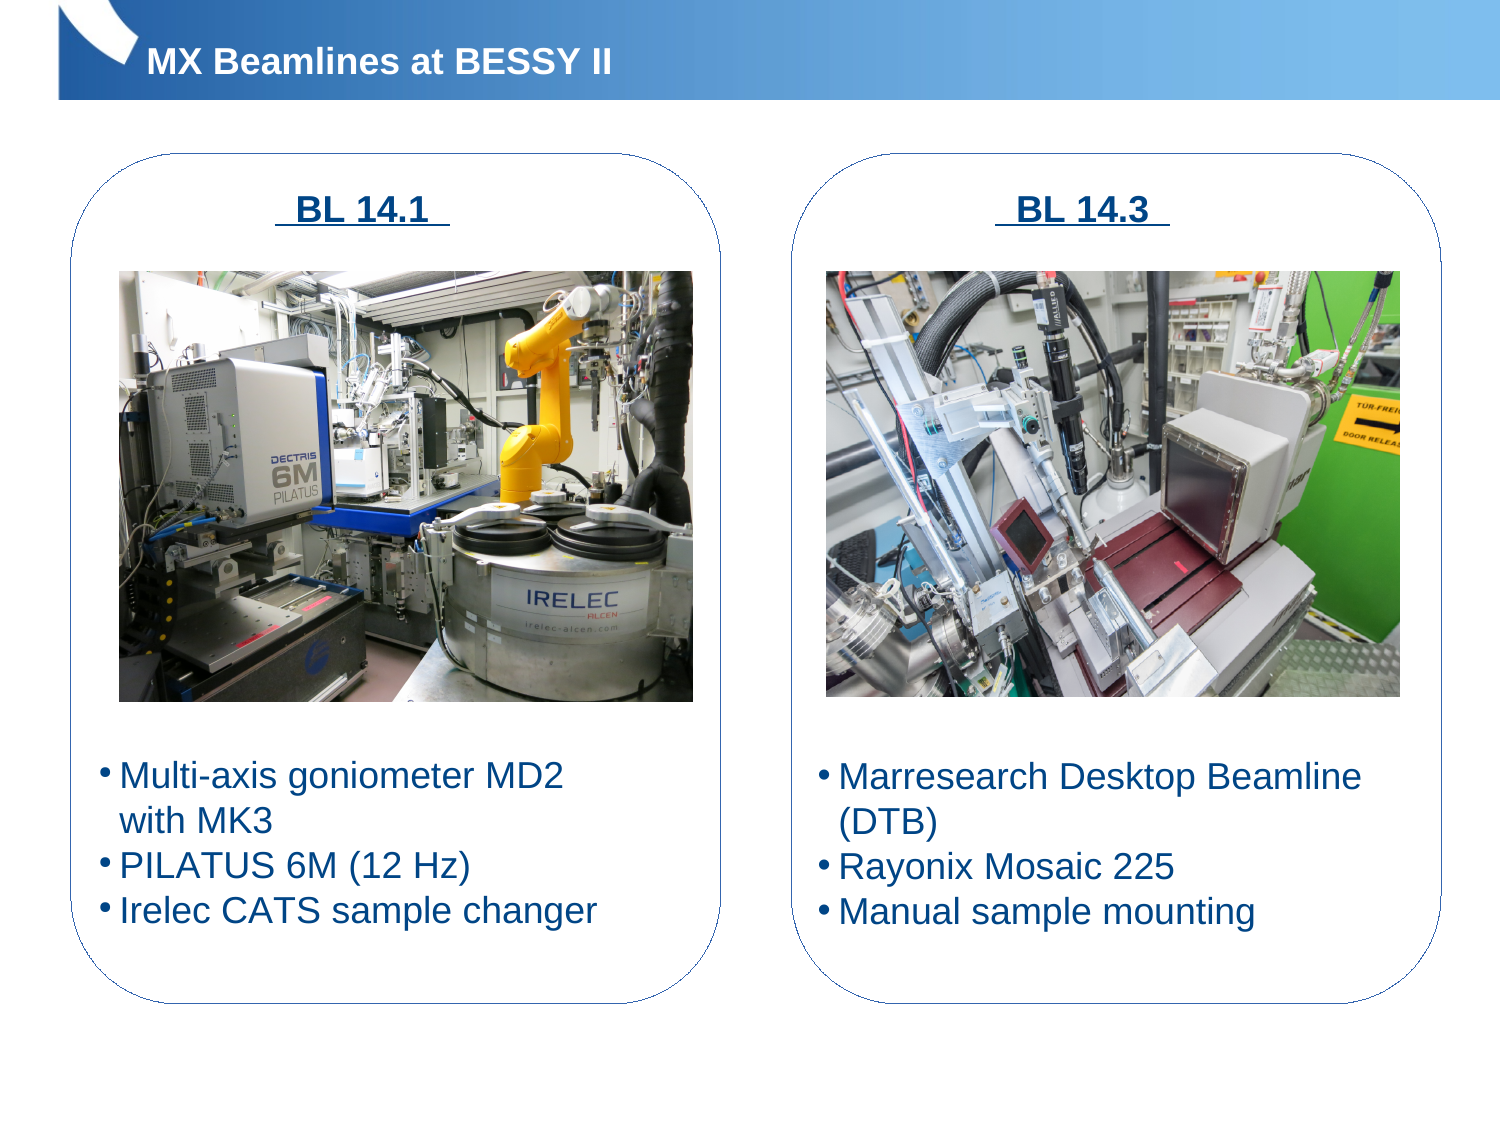

# MX Beamlines at BESSY II
 BL 14.1
 BL 14.3
Multi-axis goniometer MD2
with MK3
PILATUS 6M (12 Hz)
Irelec CATS sample changer
Marresearch Desktop Beamline
(DTB)
Rayonix Mosaic 225
Manual sample mounting